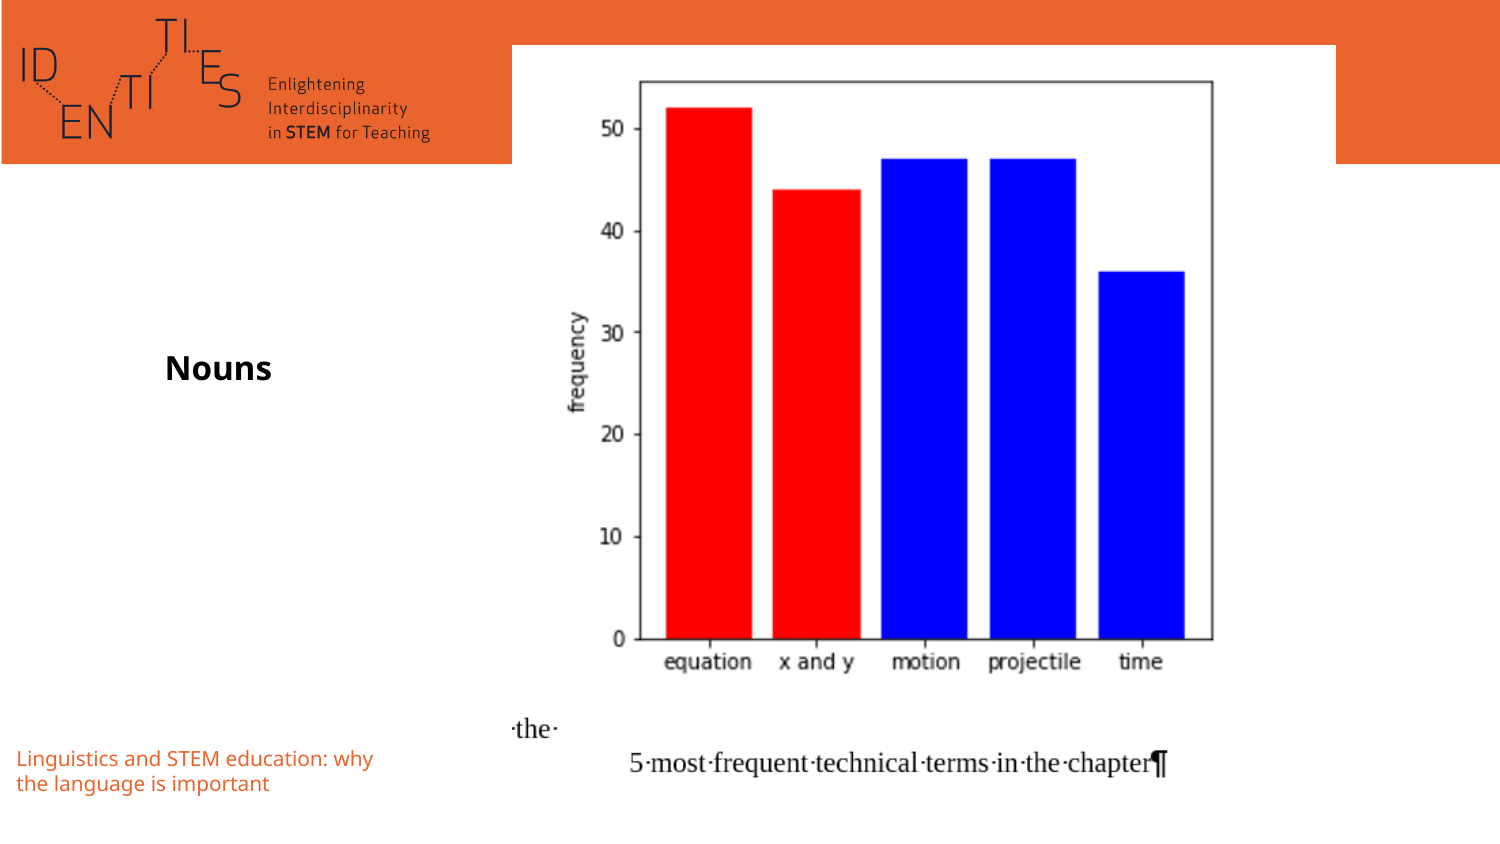

Nouns
Linguistics and STEM education: why the language is important